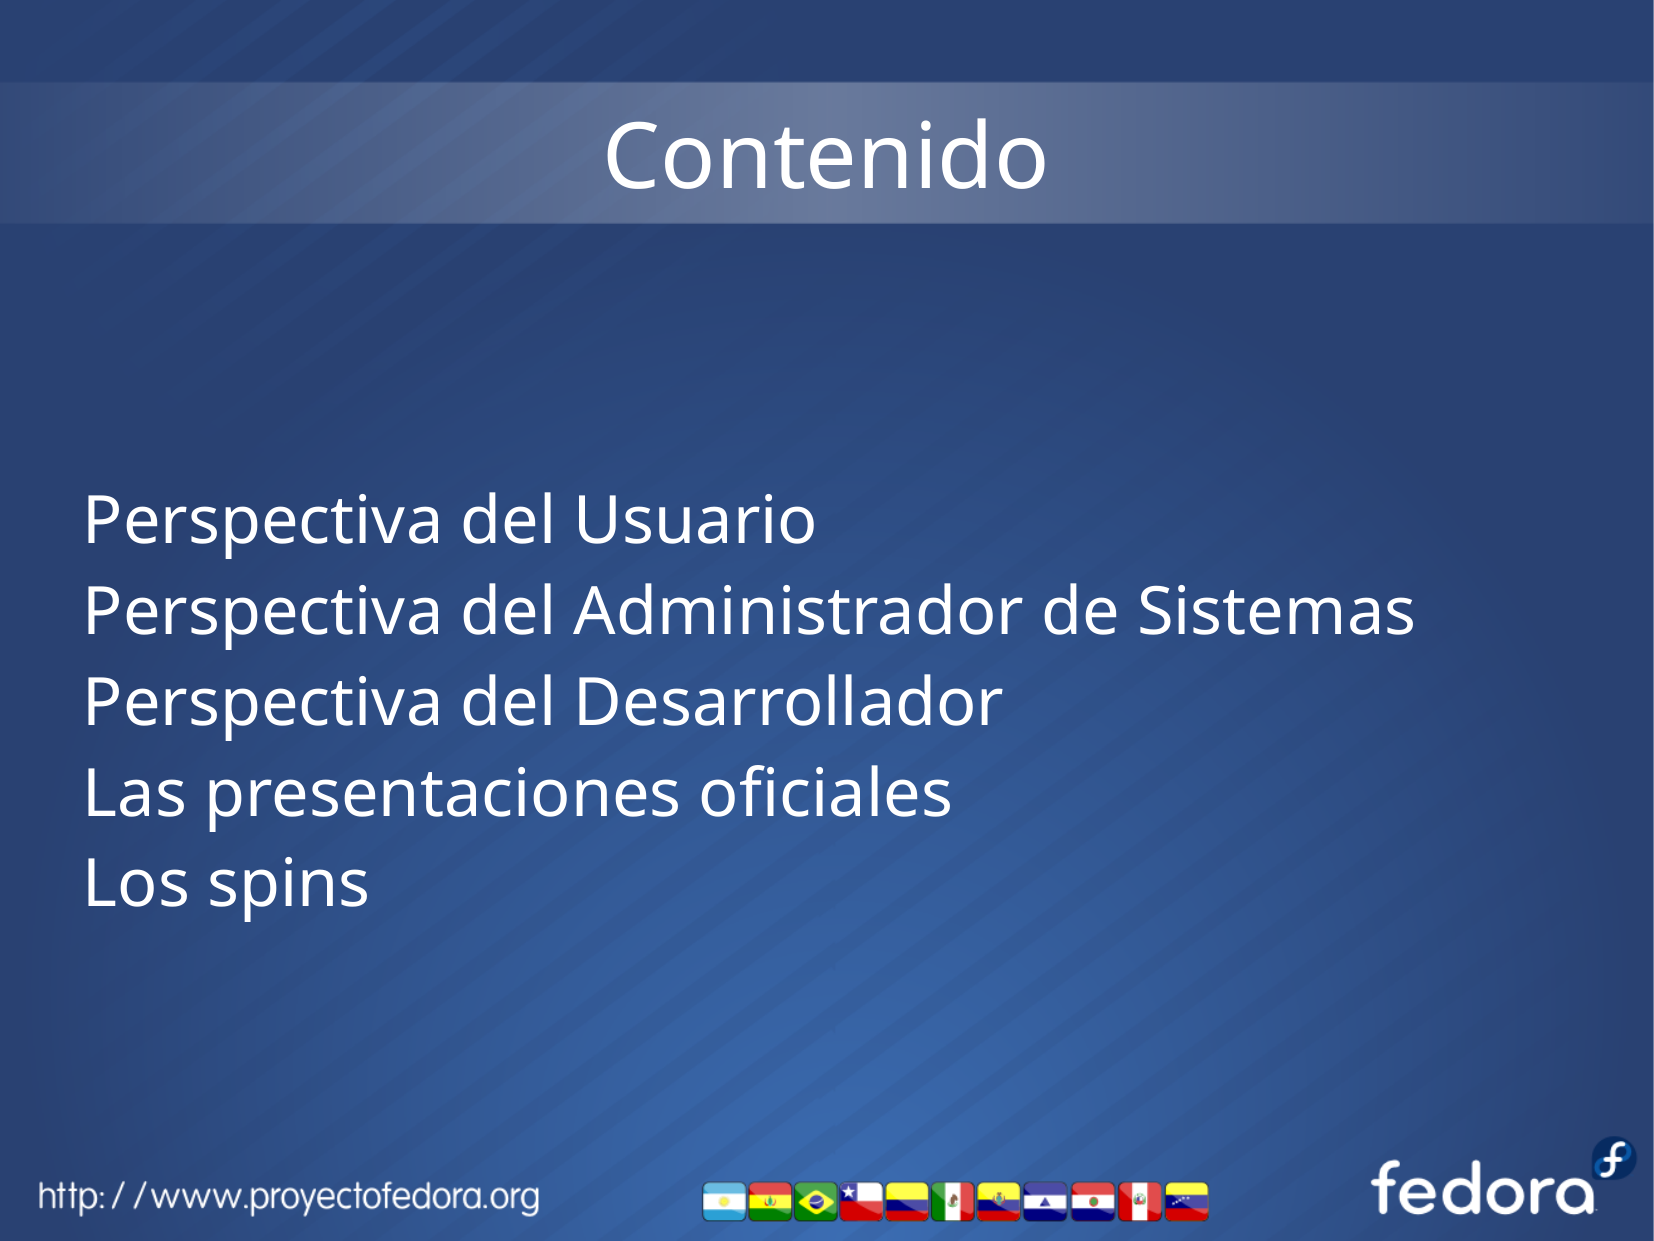

# Contenido
Perspectiva del Usuario
Perspectiva del Administrador de Sistemas
Perspectiva del Desarrollador
Las presentaciones oficiales
Los spins